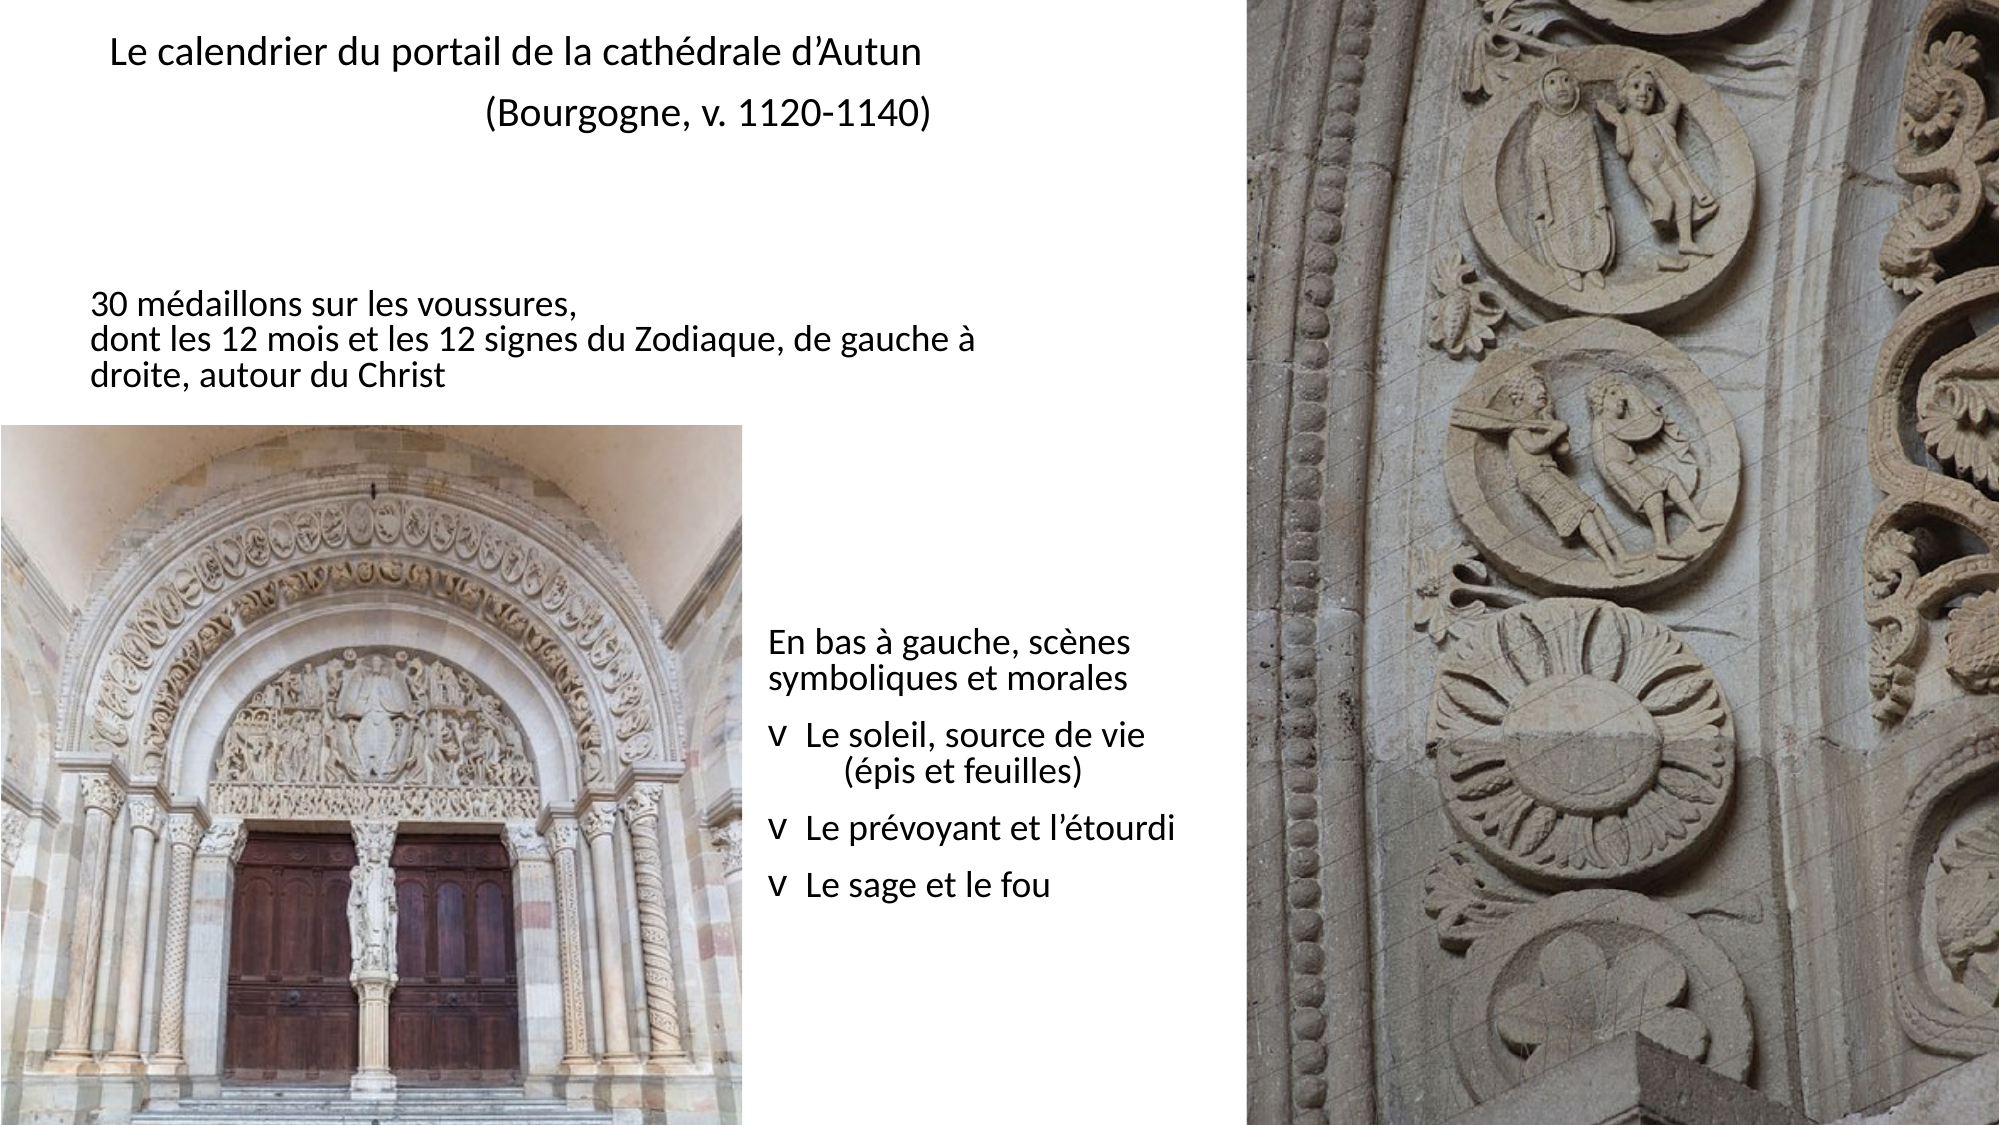

Le calendrier du portail de la cathédrale d’Autun
(Bourgogne, v. 1120-1140)
30 médaillons sur les voussures,
dont les 12 mois et les 12 signes du Zodiaque, de gauche à droite, autour du Christ
# En bas à gauche, scènes symboliques et morales
Le soleil, source de vie (épis et feuilles)
Le prévoyant et l’étourdi
Le sage et le fou